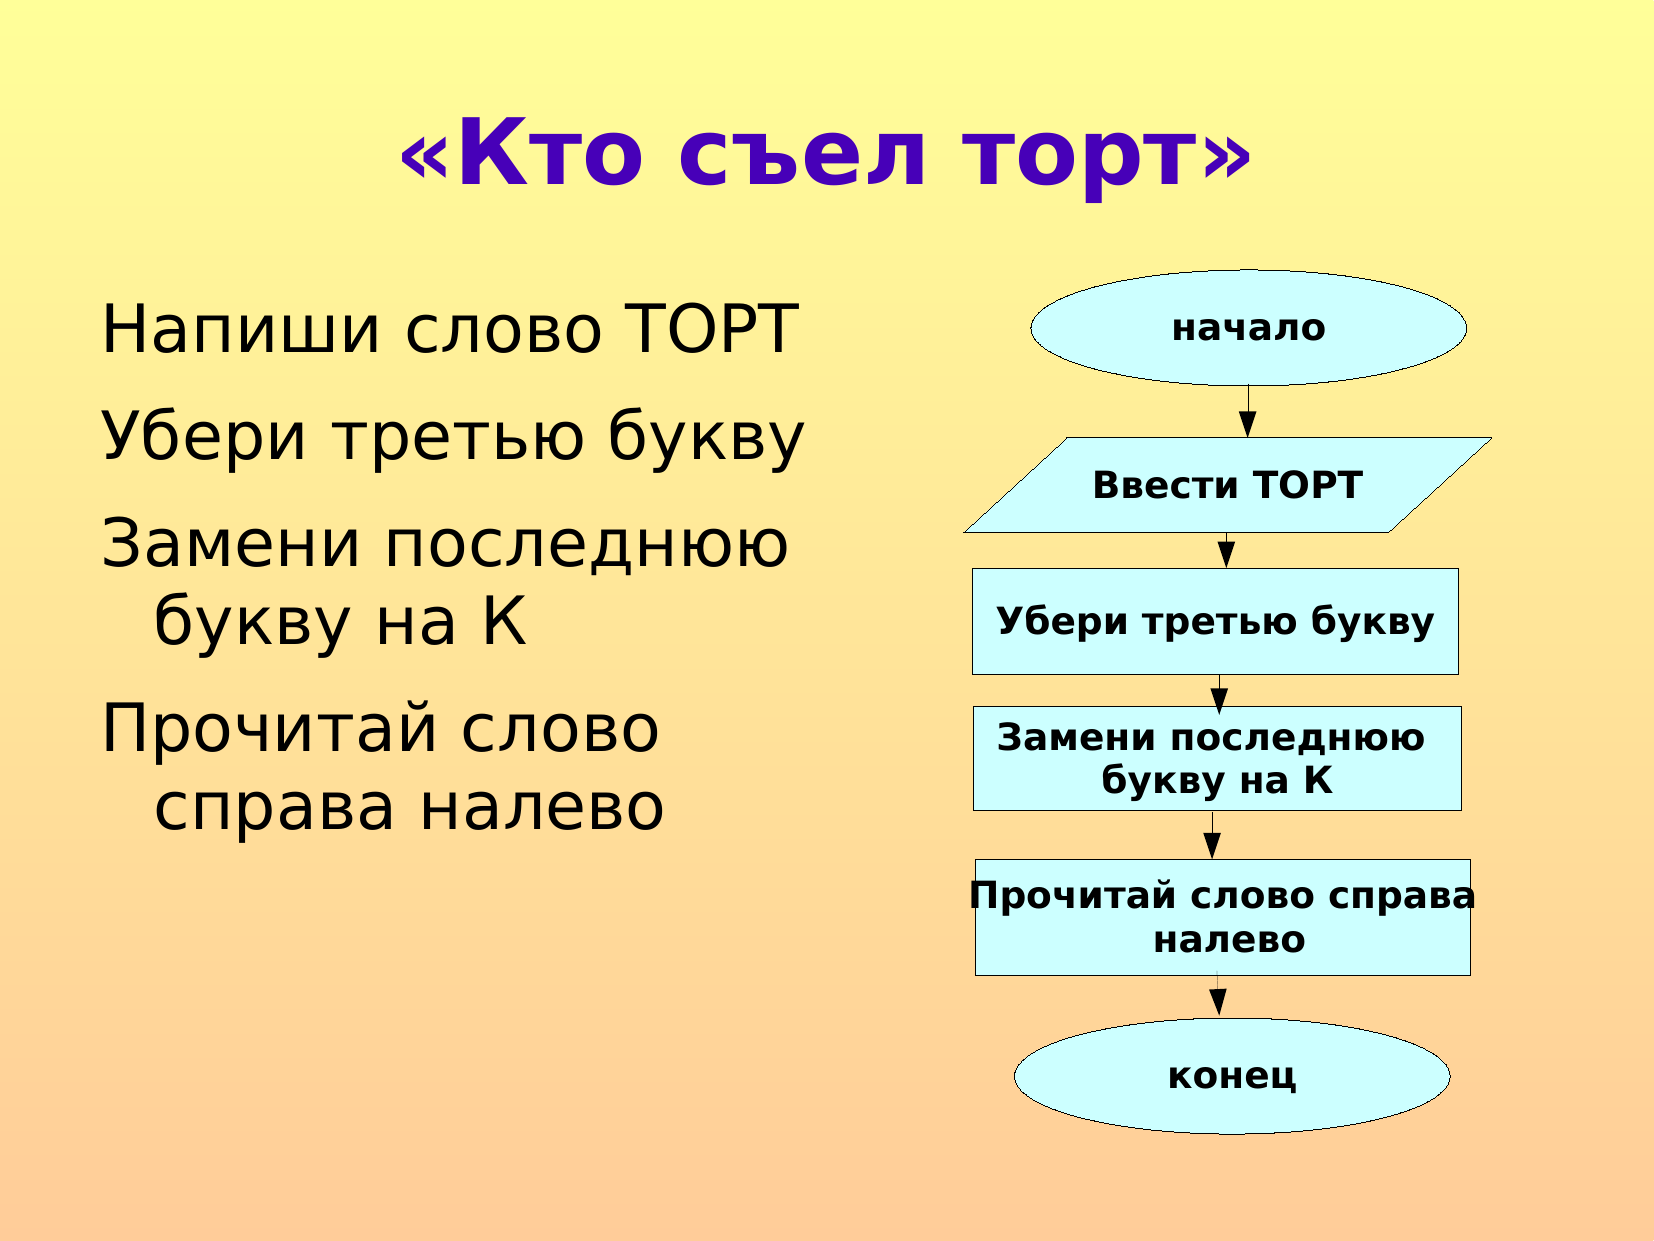

# «Кто съел торт»
начало
Напиши слово ТОРТ
Убери третью букву
Замени последнюю букву на К
Прочитай слово справа налево
Ввести ТОРТ
Убери третью букву
Замени последнюю
букву на К
Прочитай слово справа
 налево
конец